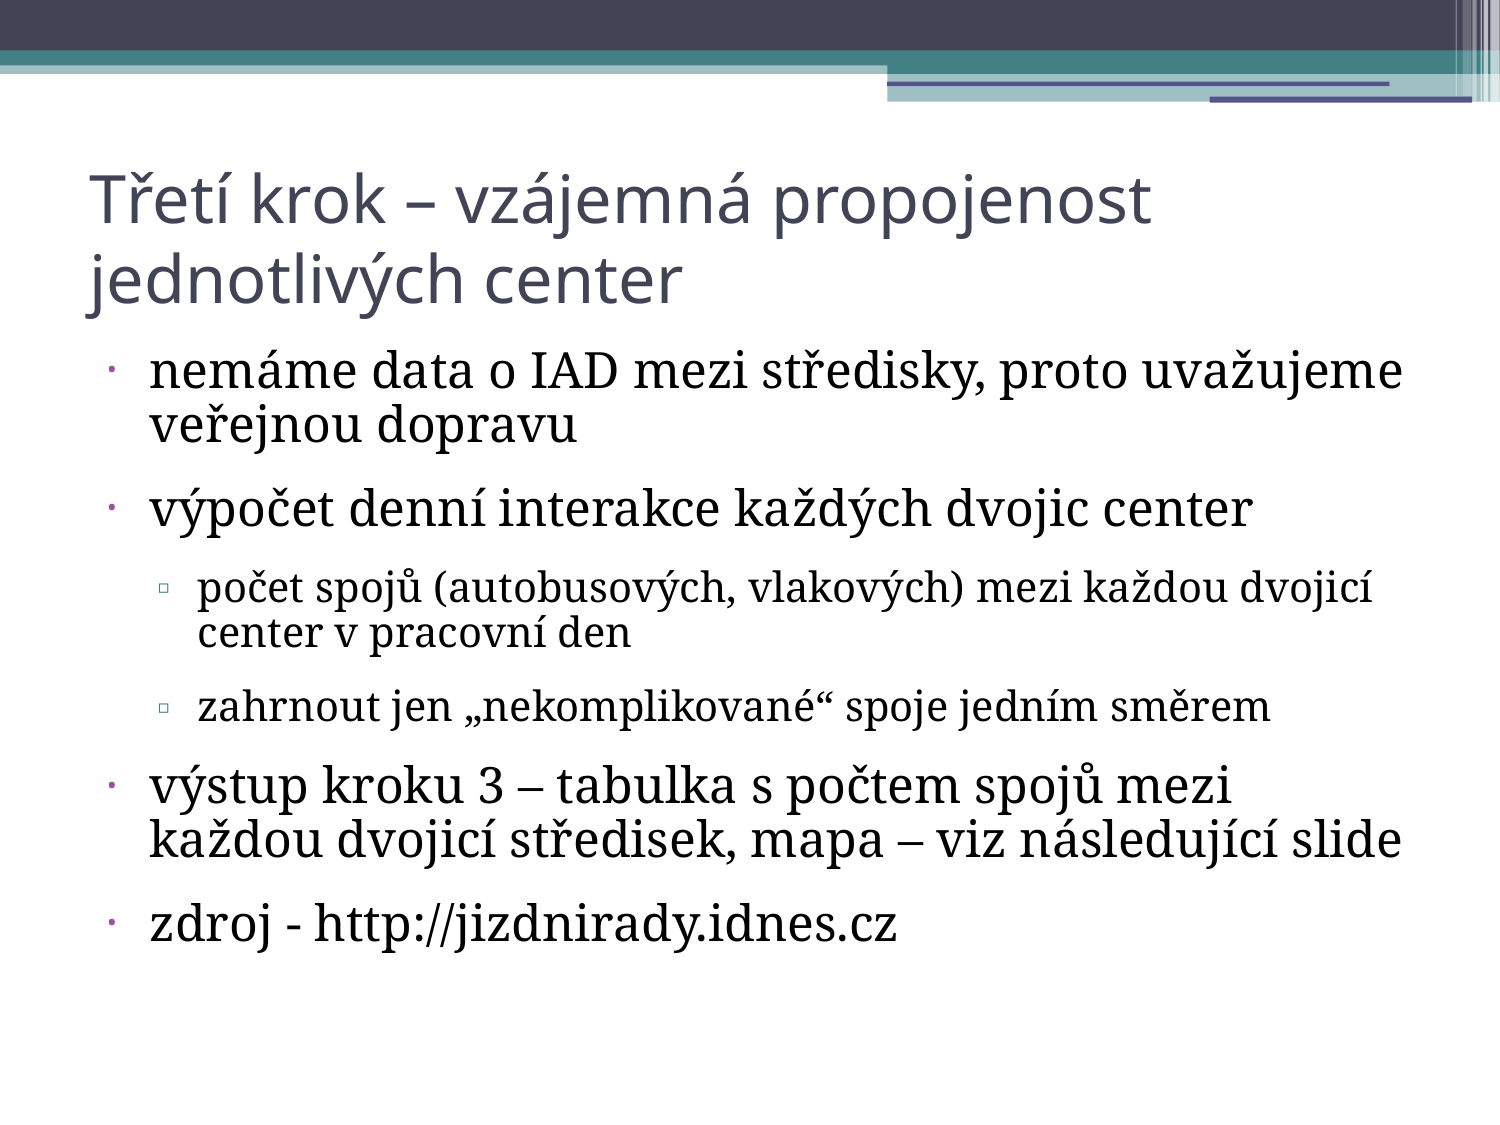

# Třetí krok – vzájemná propojenost jednotlivých center
nemáme data o IAD mezi středisky, proto uvažujeme veřejnou dopravu
výpočet denní interakce každých dvojic center
počet spojů (autobusových, vlakových) mezi každou dvojicí center v pracovní den
zahrnout jen „nekomplikované“ spoje jedním směrem
výstup kroku 3 – tabulka s počtem spojů mezi každou dvojicí středisek, mapa – viz následující slide
zdroj - http://jizdnirady.idnes.cz